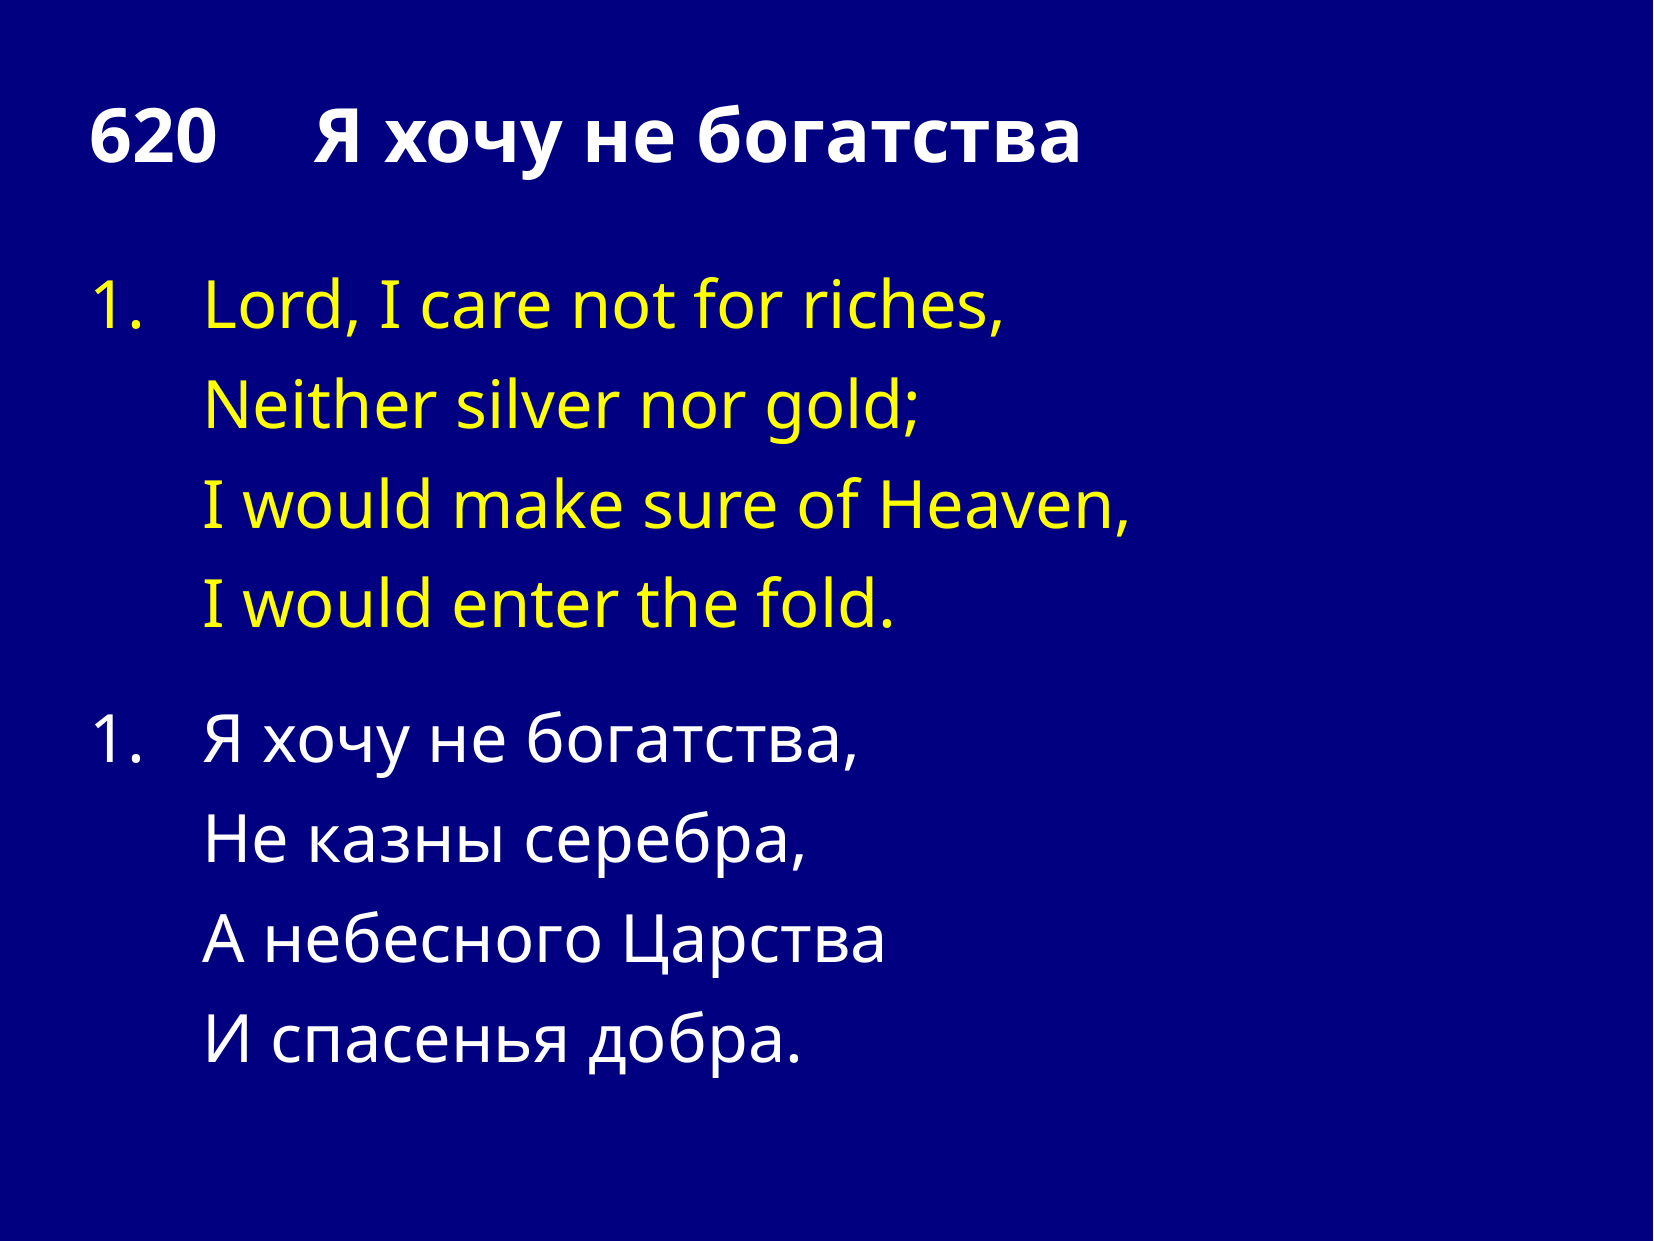

620	Я хочу не богатства
1.	Lord, I care not for riches,
	Neither silver nor gold;
	I would make sure of Heaven,
	I would enter the fold.
1.	Я хочу не богатства,
	Не казны серебра,
	А небесного Царства
	И спасенья добра.